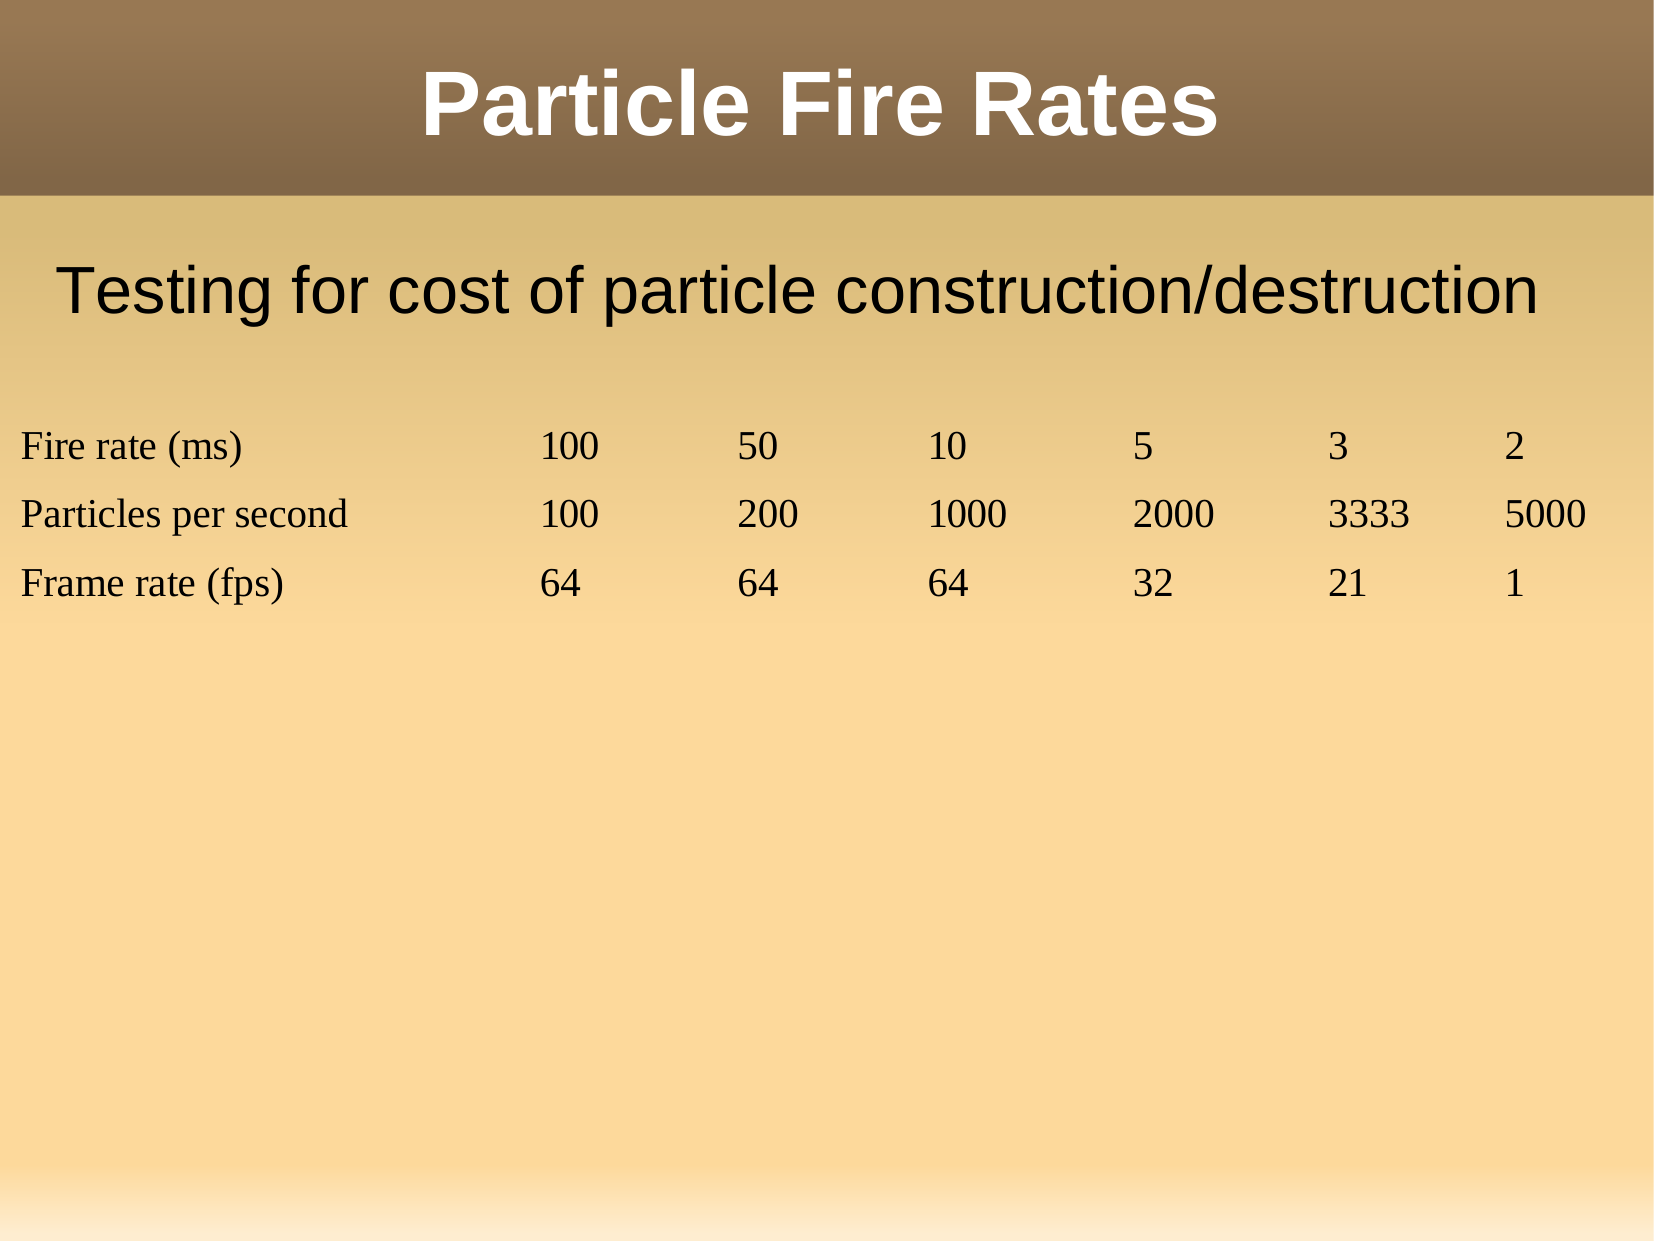

# Particle Fire Rates
Testing for cost of particle construction/destruction